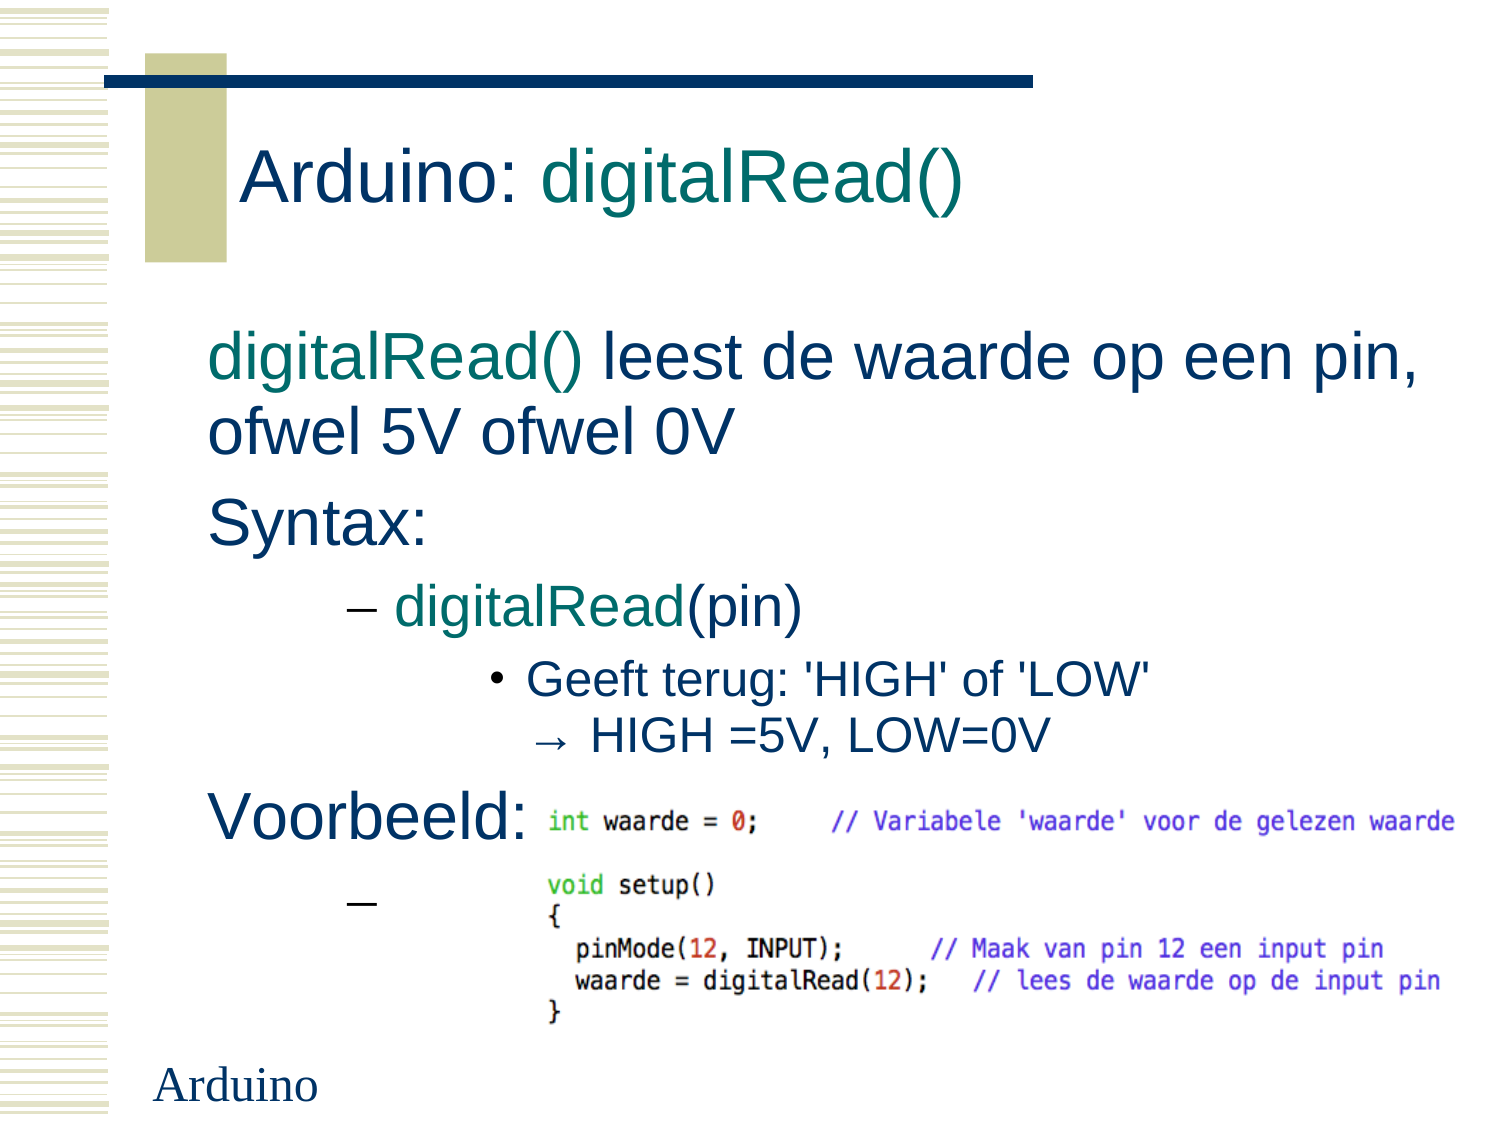

# Arduino: digitalRead()
digitalRead() leest de waarde op een pin, ofwel 5V ofwel 0V
Syntax:
digitalRead(pin)
Geeft terug: 'HIGH' of 'LOW'
→ HIGH =5V, LOW=0V
Voorbeeld:
Arduino